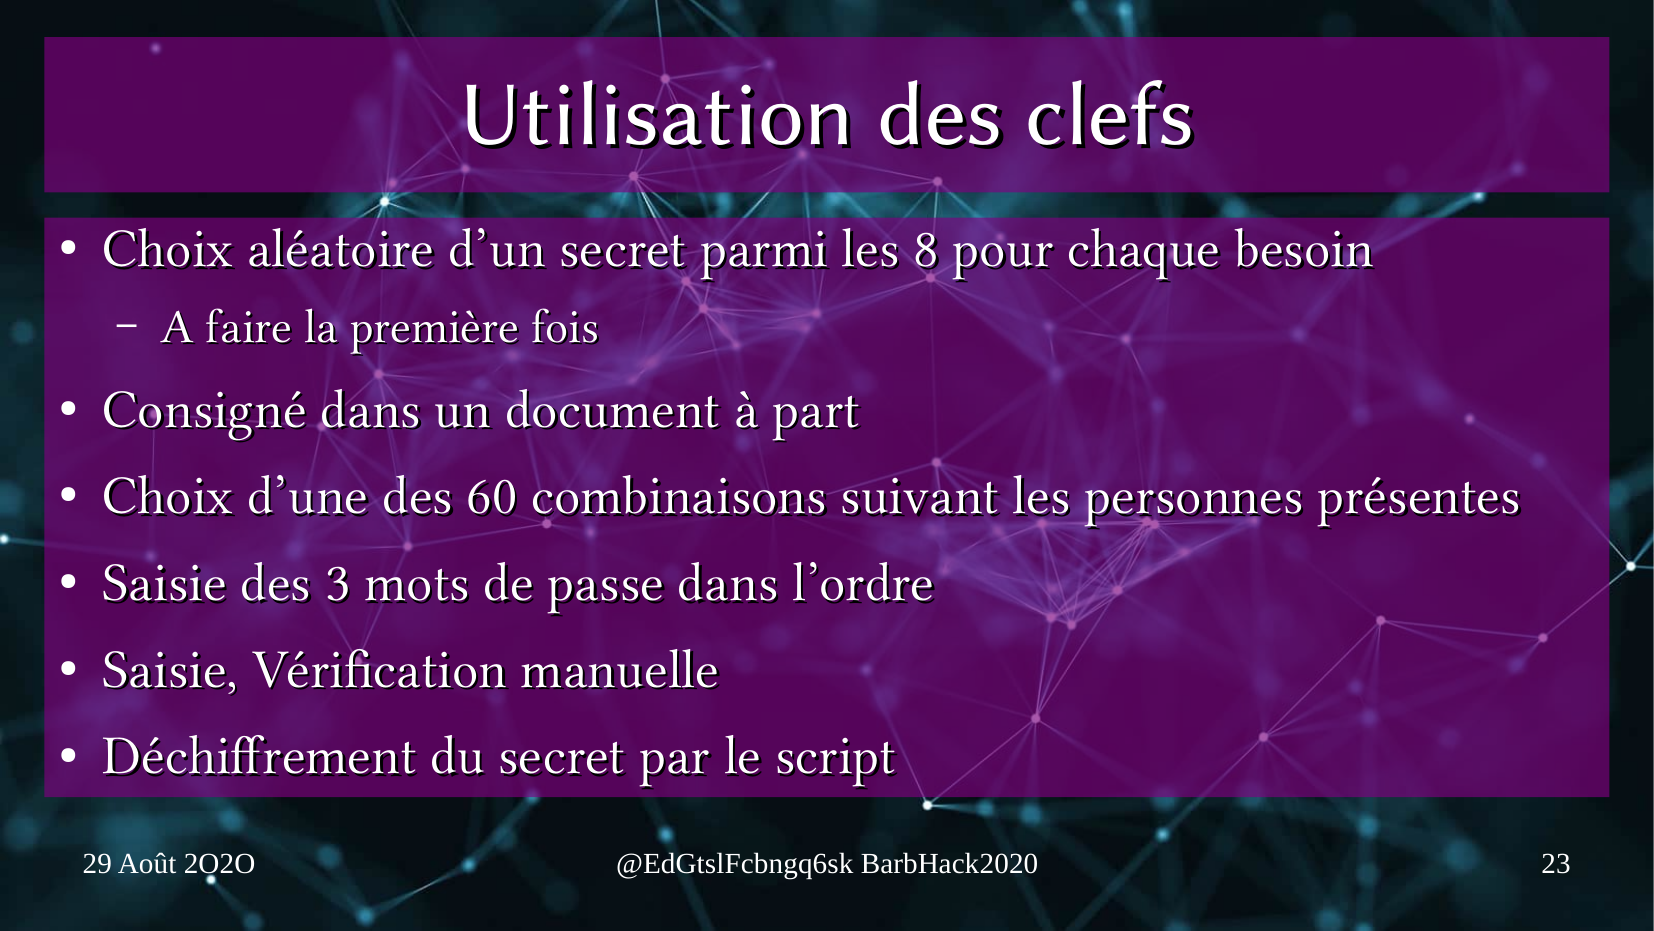

# Utilisation des clefs
Choix aléatoire d’un secret parmi les 8 pour chaque besoin
A faire la première fois
Consigné dans un document à part
Choix d’une des 60 combinaisons suivant les personnes présentes
Saisie des 3 mots de passe dans l’ordre
Saisie, Vérification manuelle
Déchiffrement du secret par le script
29 Août 2O2O
@EdGtslFcbngq6sk BarbHack2020
23